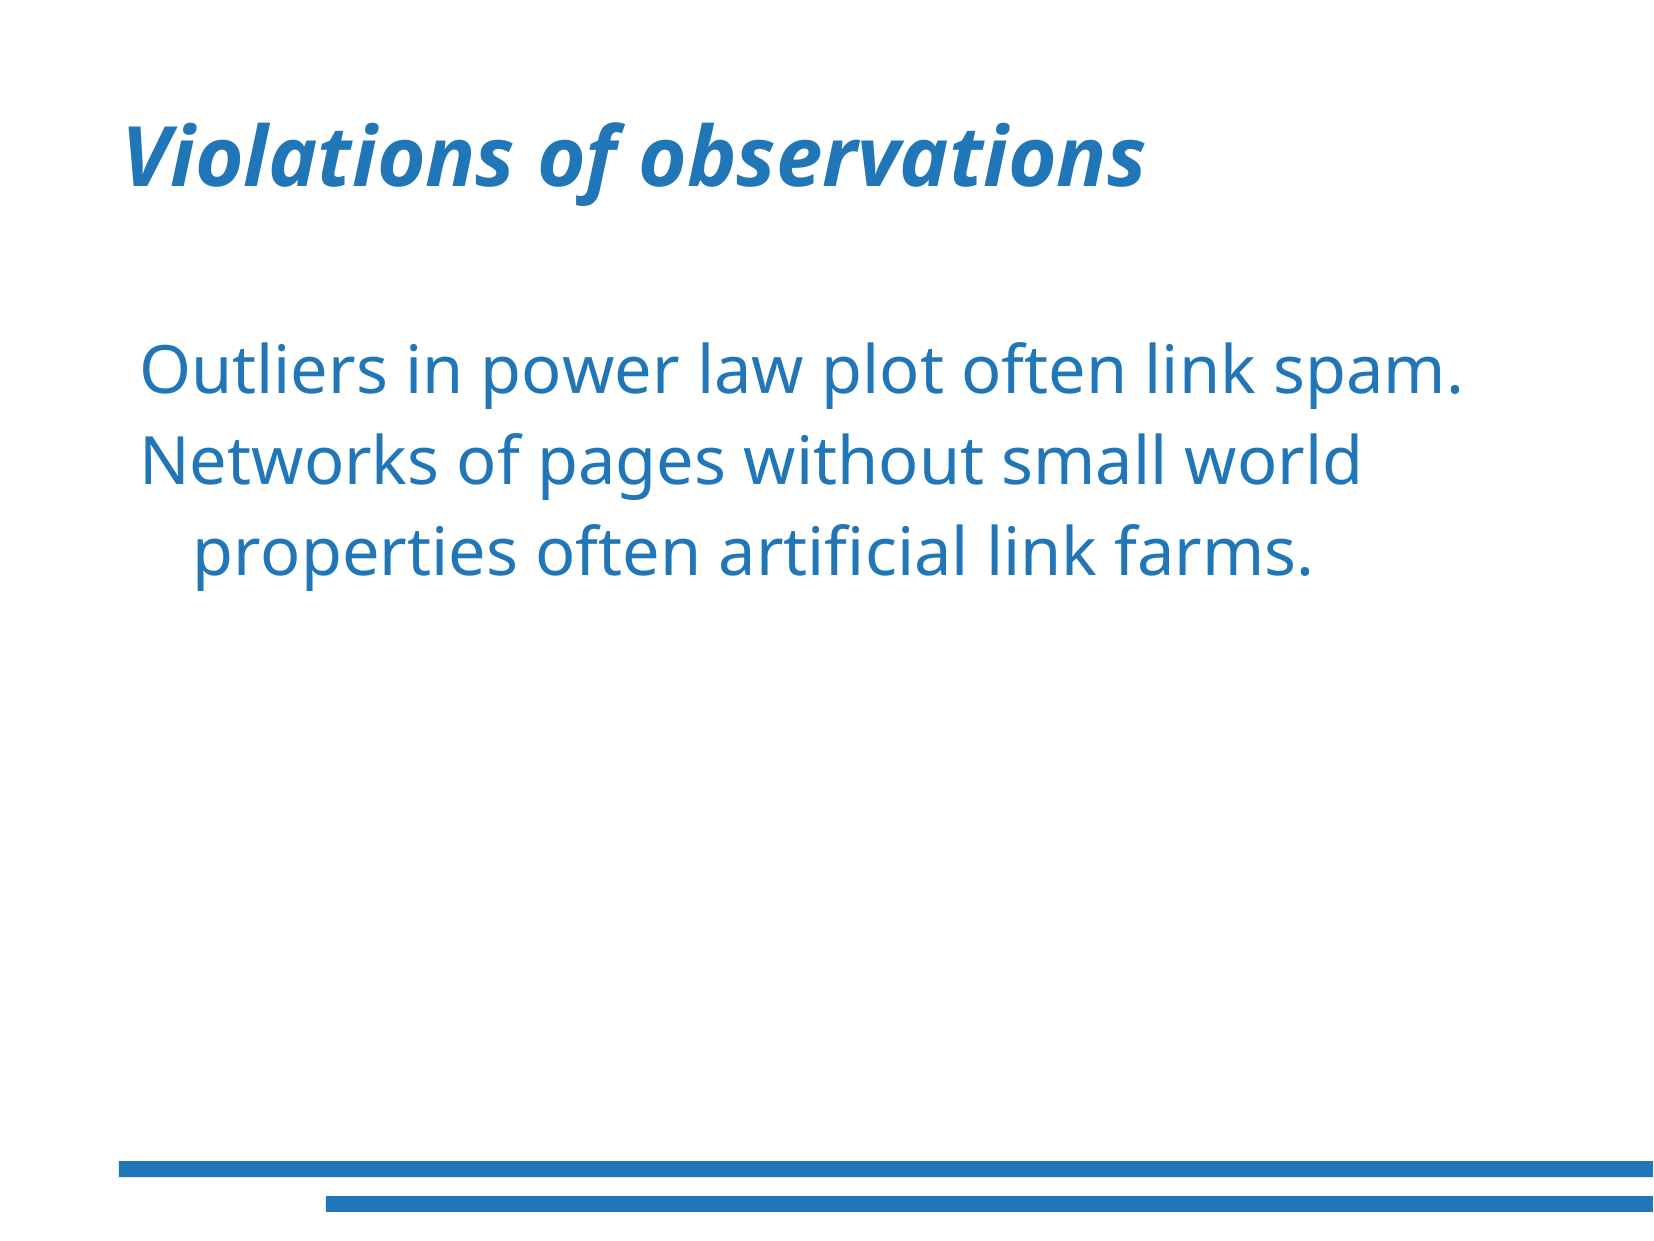

# Violations of observations
Outliers in power law plot often link spam.
Networks of pages without small world properties often artificial link farms.